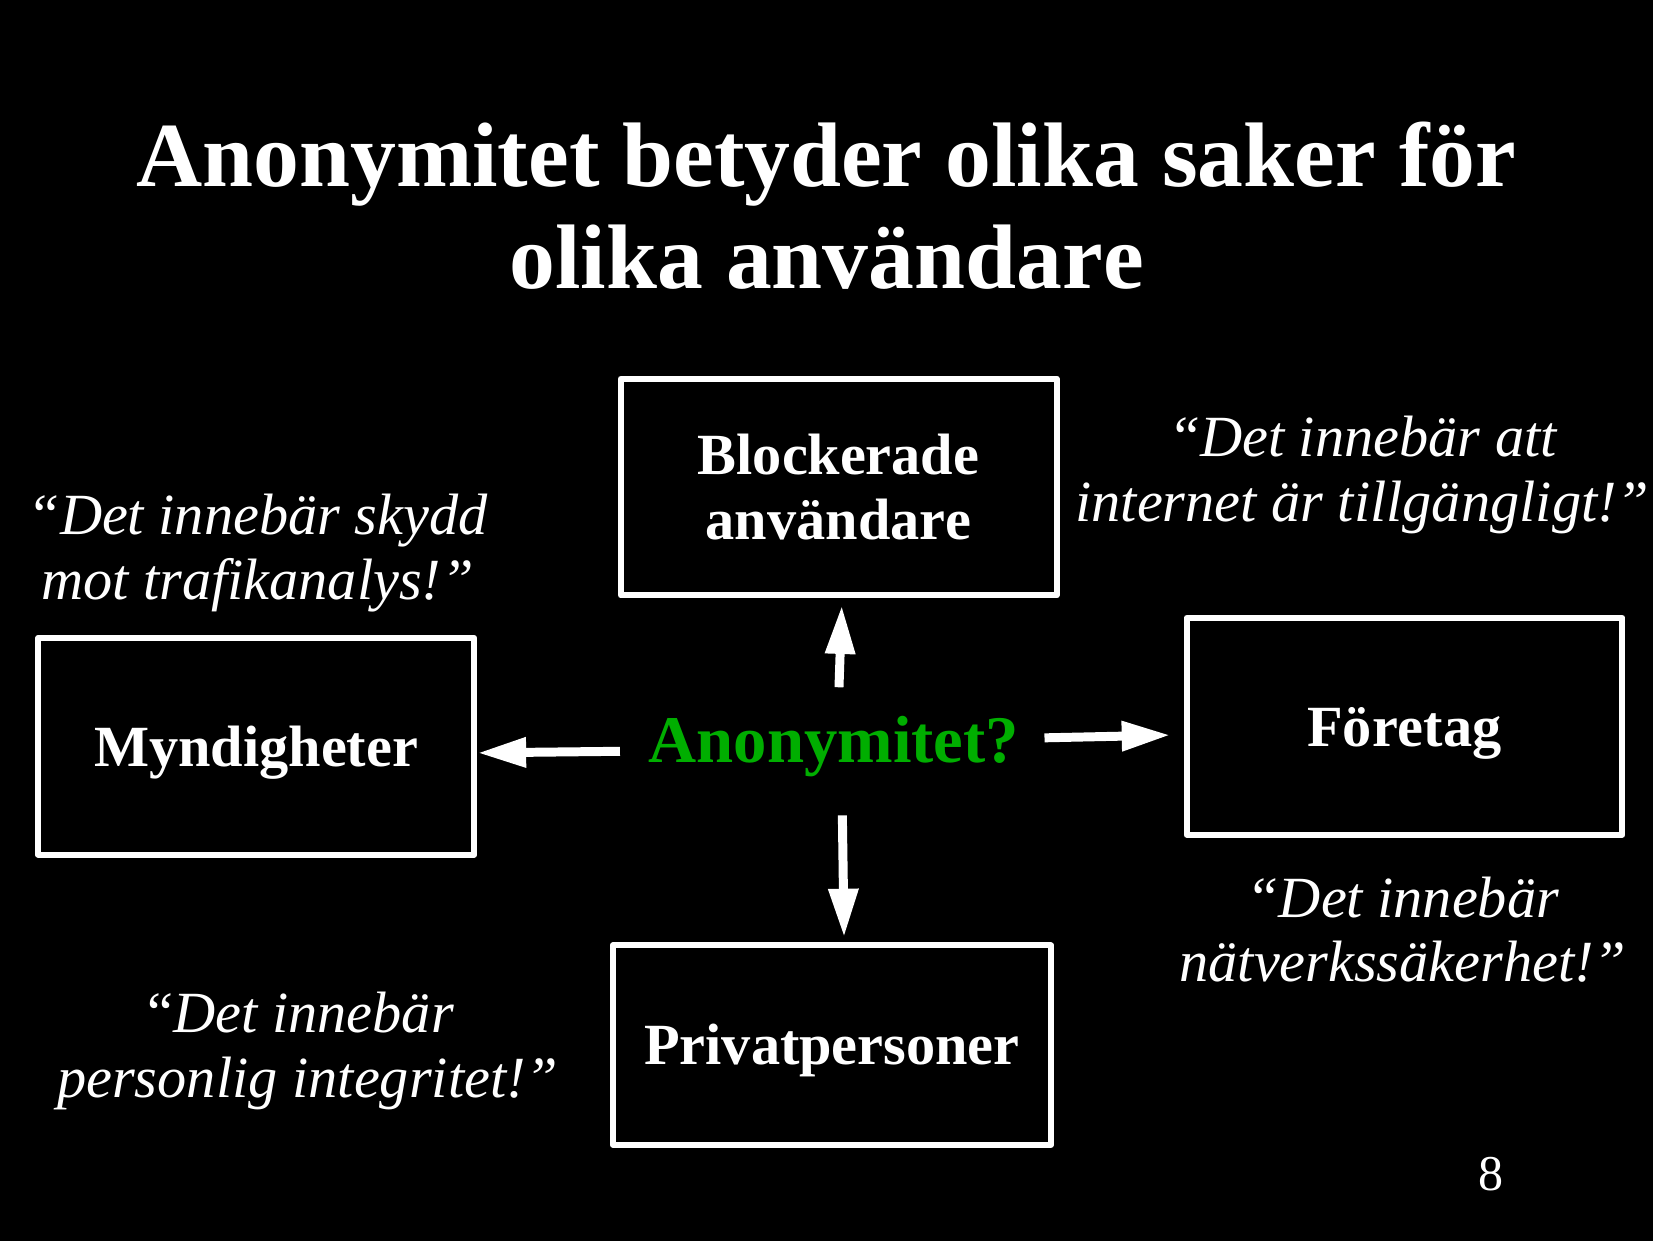

# Anonymitet betyder olika saker för olika användare
Blockerade
användare
“Det innebär att
internet är tillgängligt!”
“Det innebär skydd
mot trafikanalys!”
Företag
Myndigheter
Anonymitet?
“Det innebär
nätverkssäkerhet!”
Privatpersoner
“Det innebär
personlig integritet!”